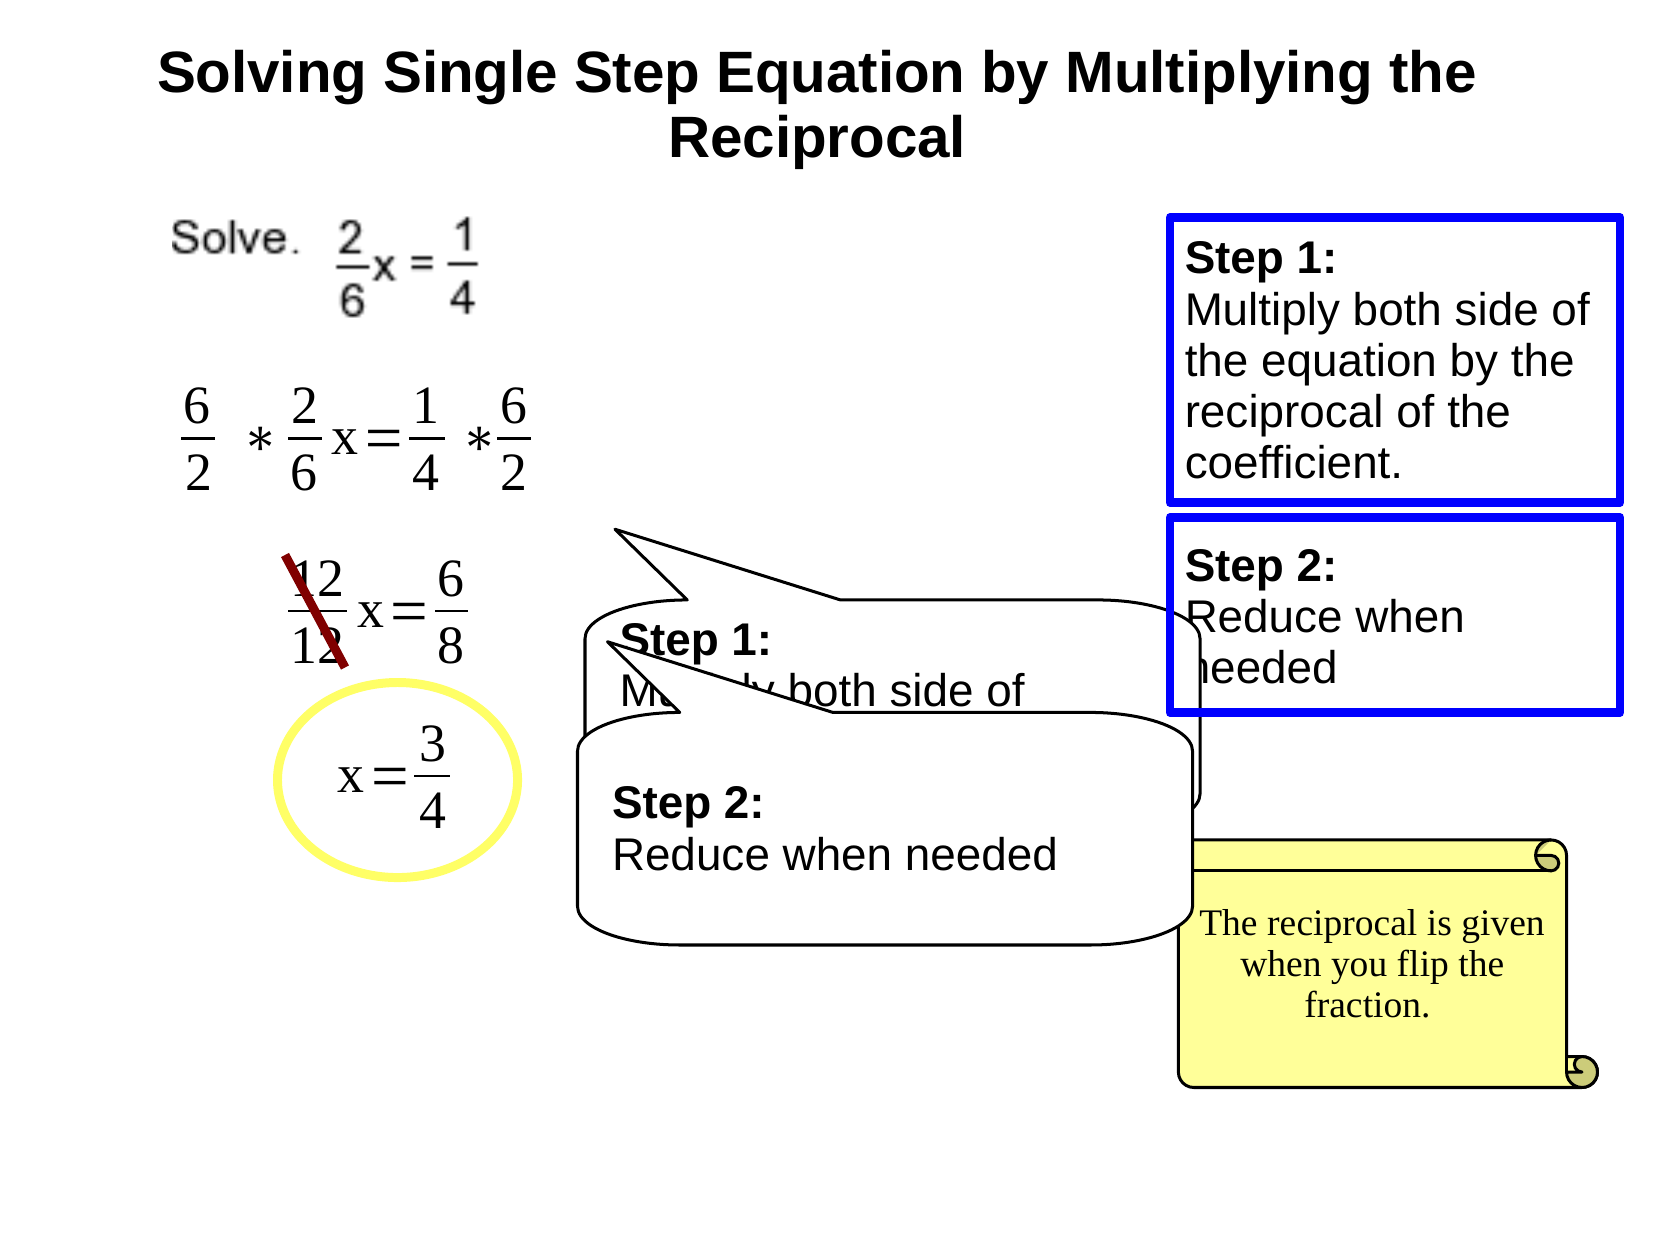

Solving Single Step Equation by Multiplying the Reciprocal
Step 1:
Multiply both side of the equation by the reciprocal of the coefficient.
Step 2:
Reduce when needed
Step 1:
Multiply both side of
the equation by the
reciprocal of the coefficient.
Step 2:
Reduce when needed
The reciprocal is given
when you flip the
fraction.